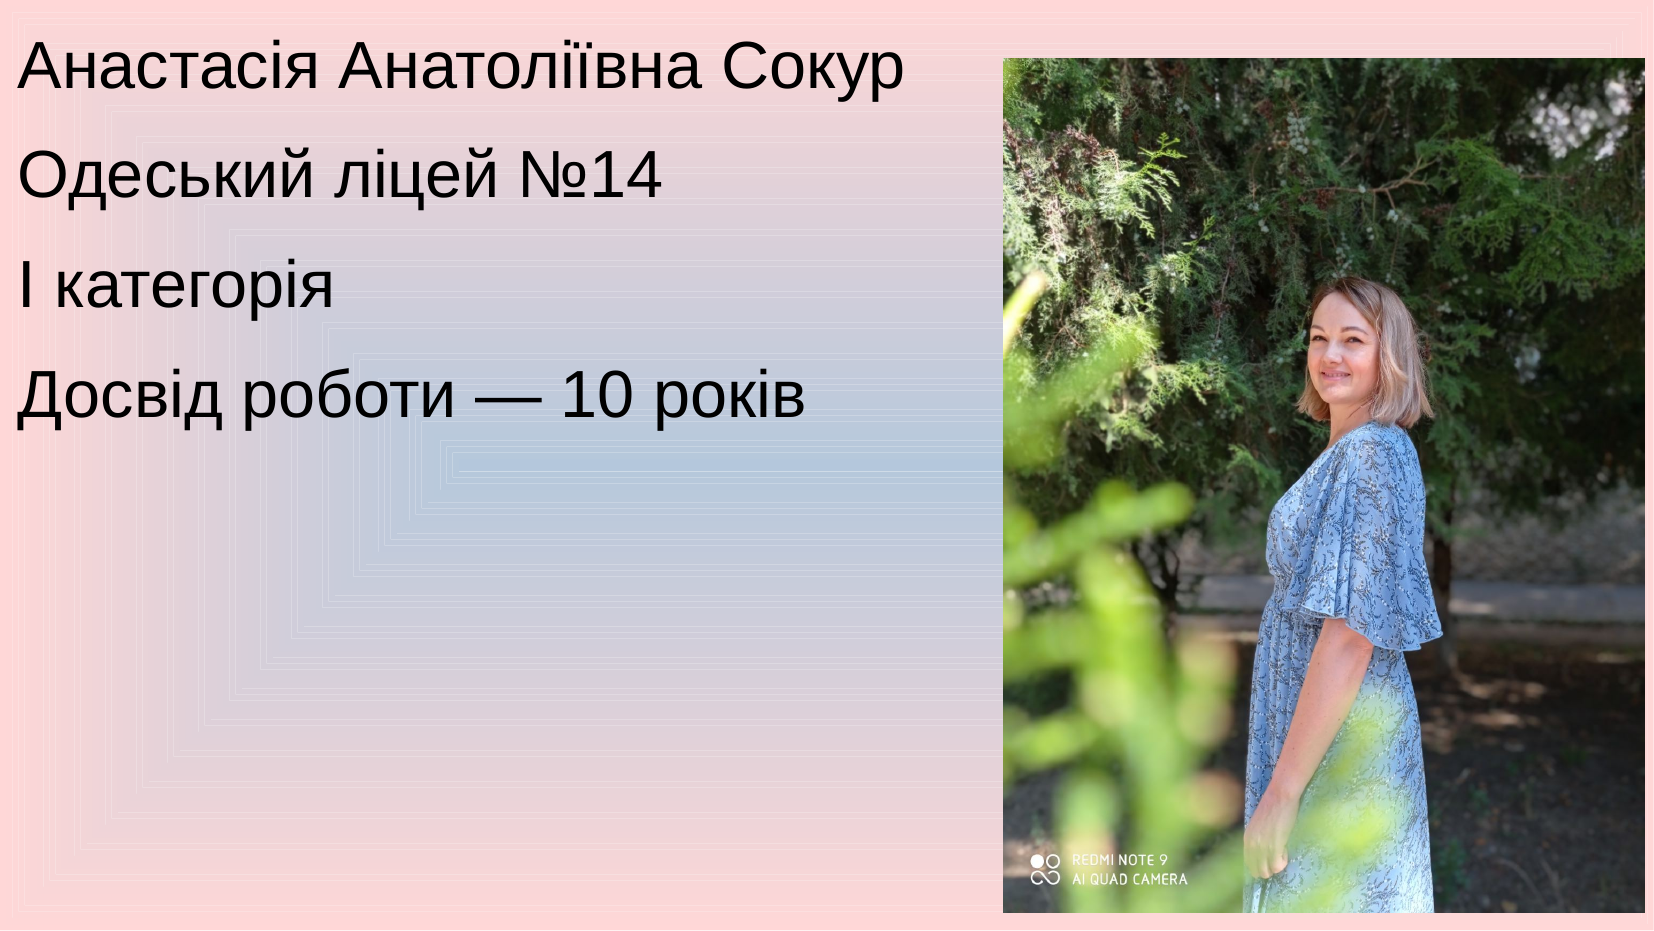

# Анастасія Анатоліївна Сокур
Одеський ліцей №14
І категорія
Досвід роботи — 10 років